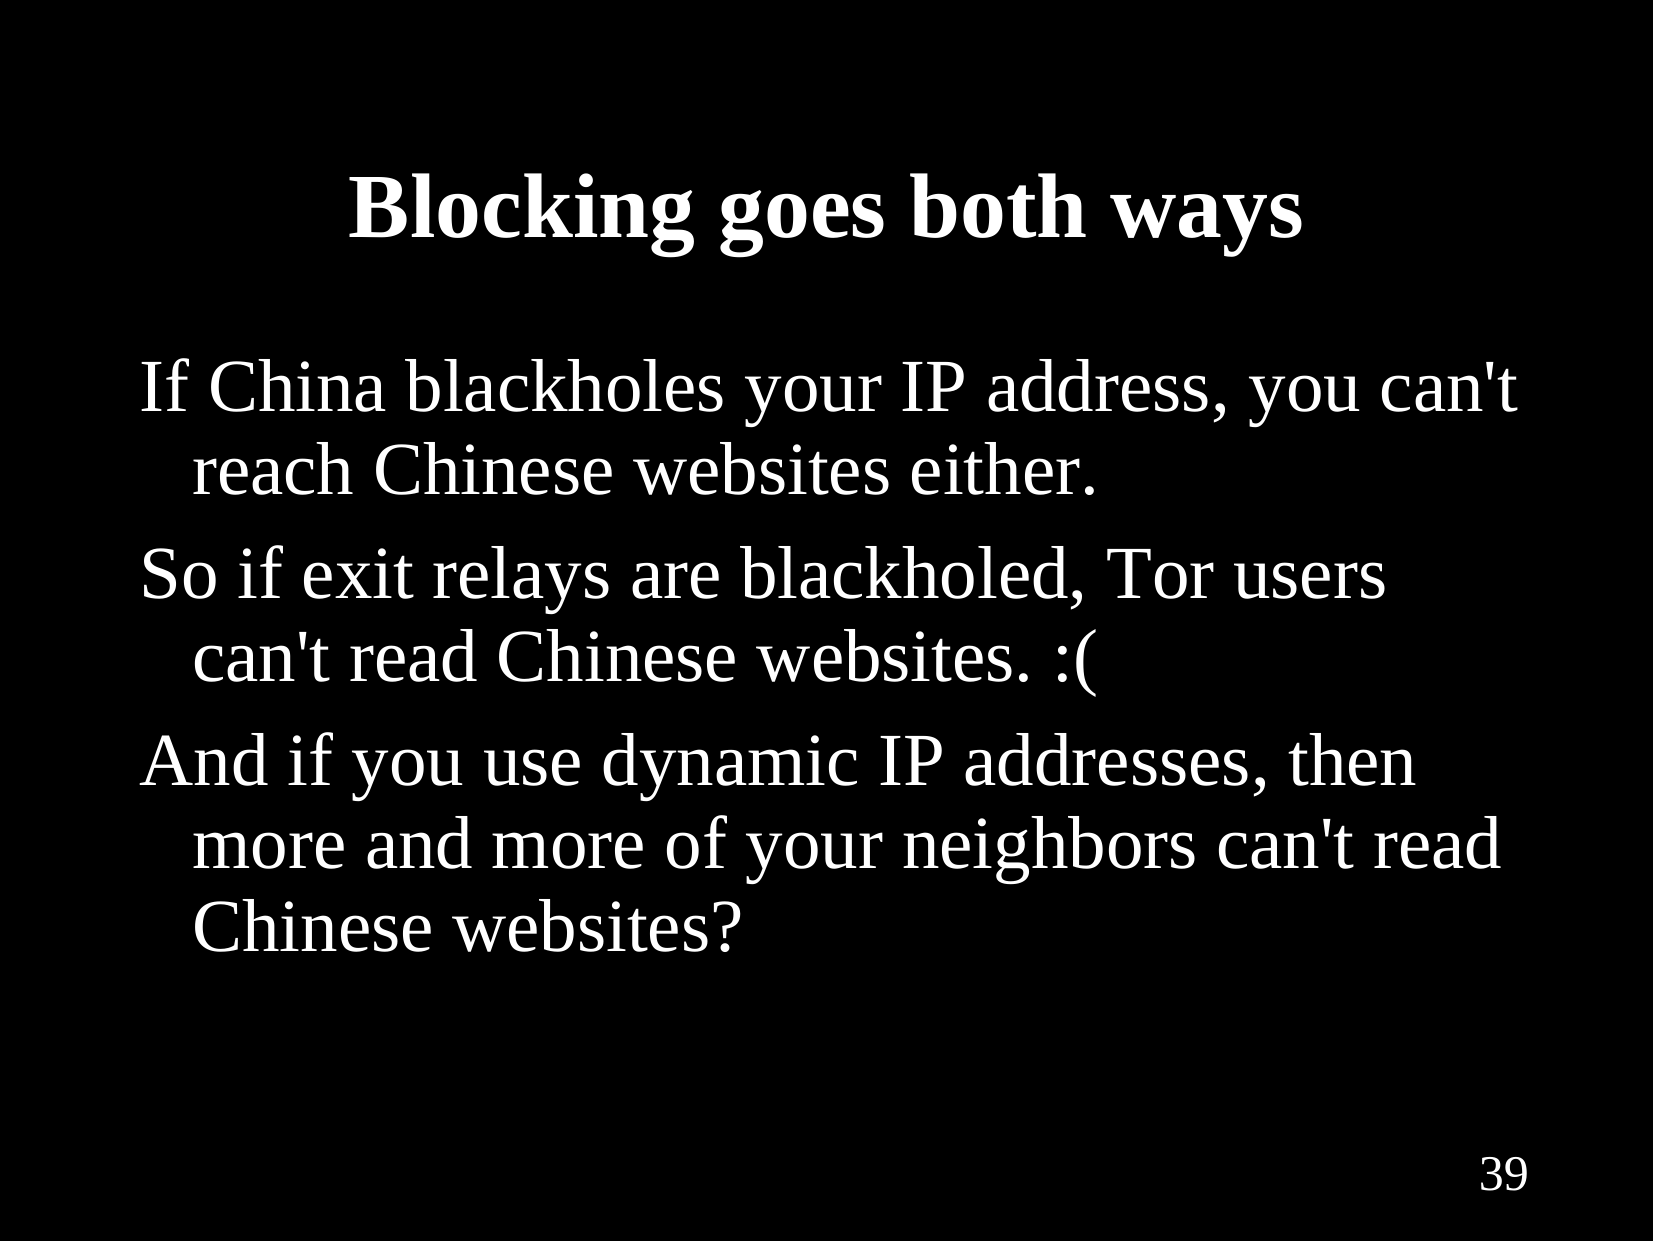

# Blocking goes both ways
If China blackholes your IP address, you can't reach Chinese websites either.
So if exit relays are blackholed, Tor users can't read Chinese websites. :(
And if you use dynamic IP addresses, then more and more of your neighbors can't read Chinese websites?